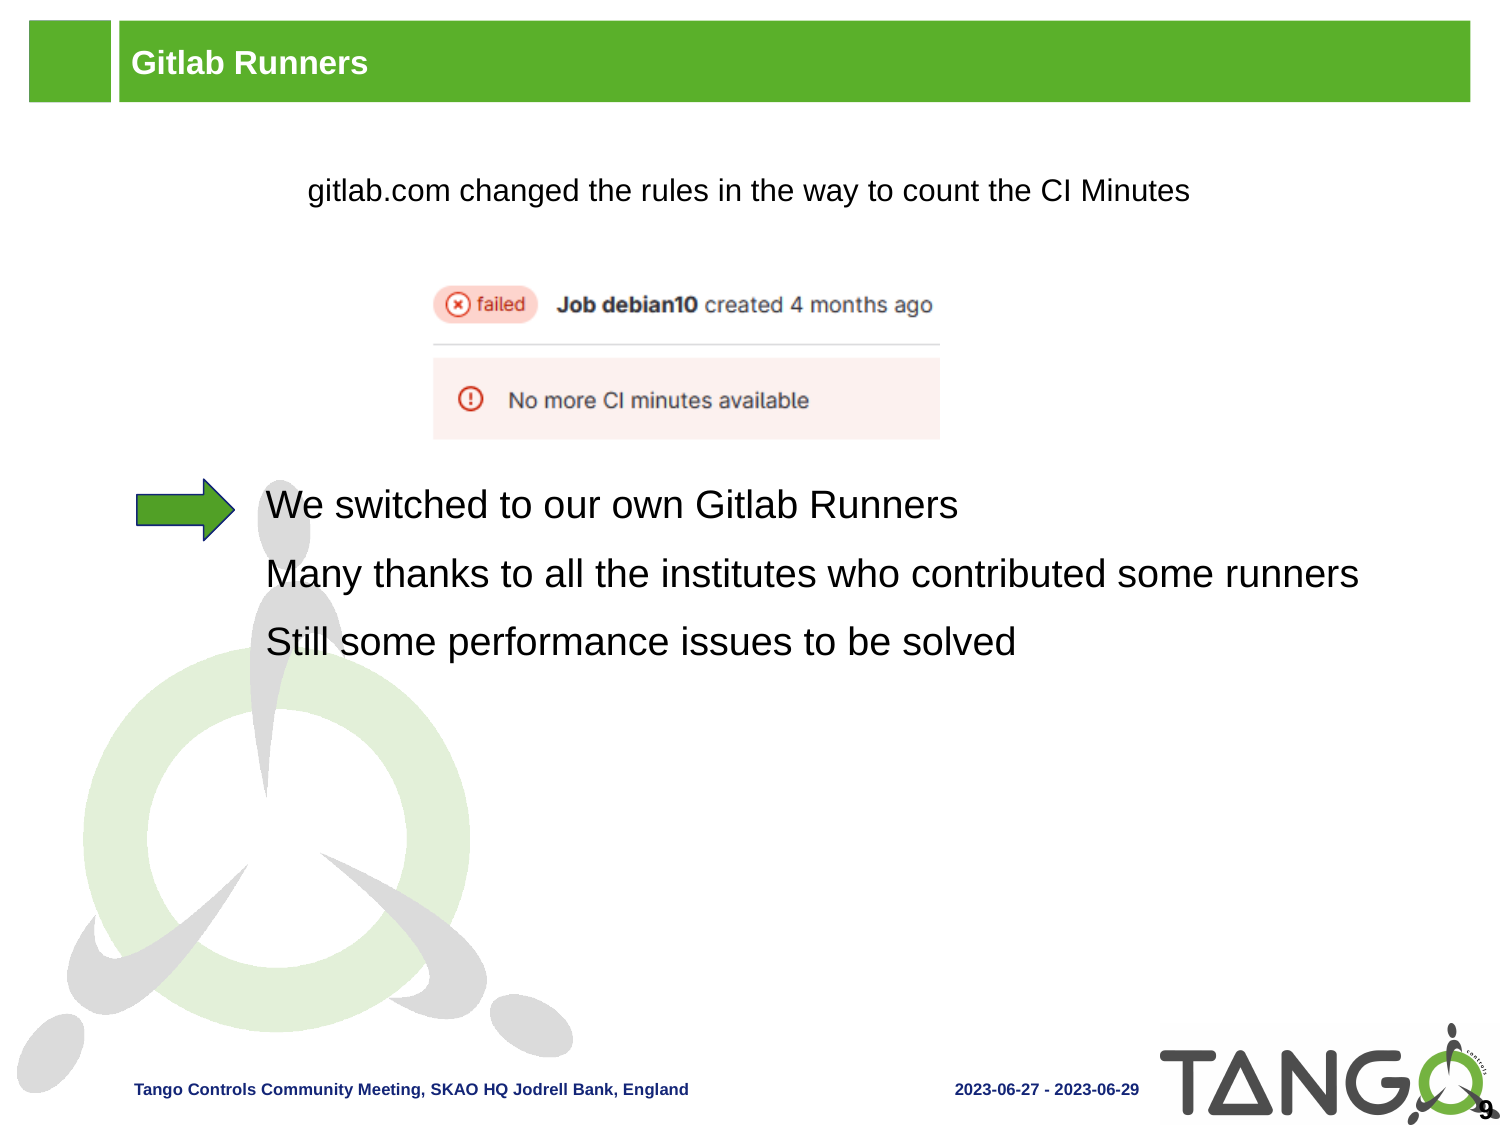

# Gitlab Runners
gitlab.com changed the rules in the way to count the CI Minutes
We switched to our own Gitlab Runners
Many thanks to all the institutes who contributed some runners
Still some performance issues to be solved